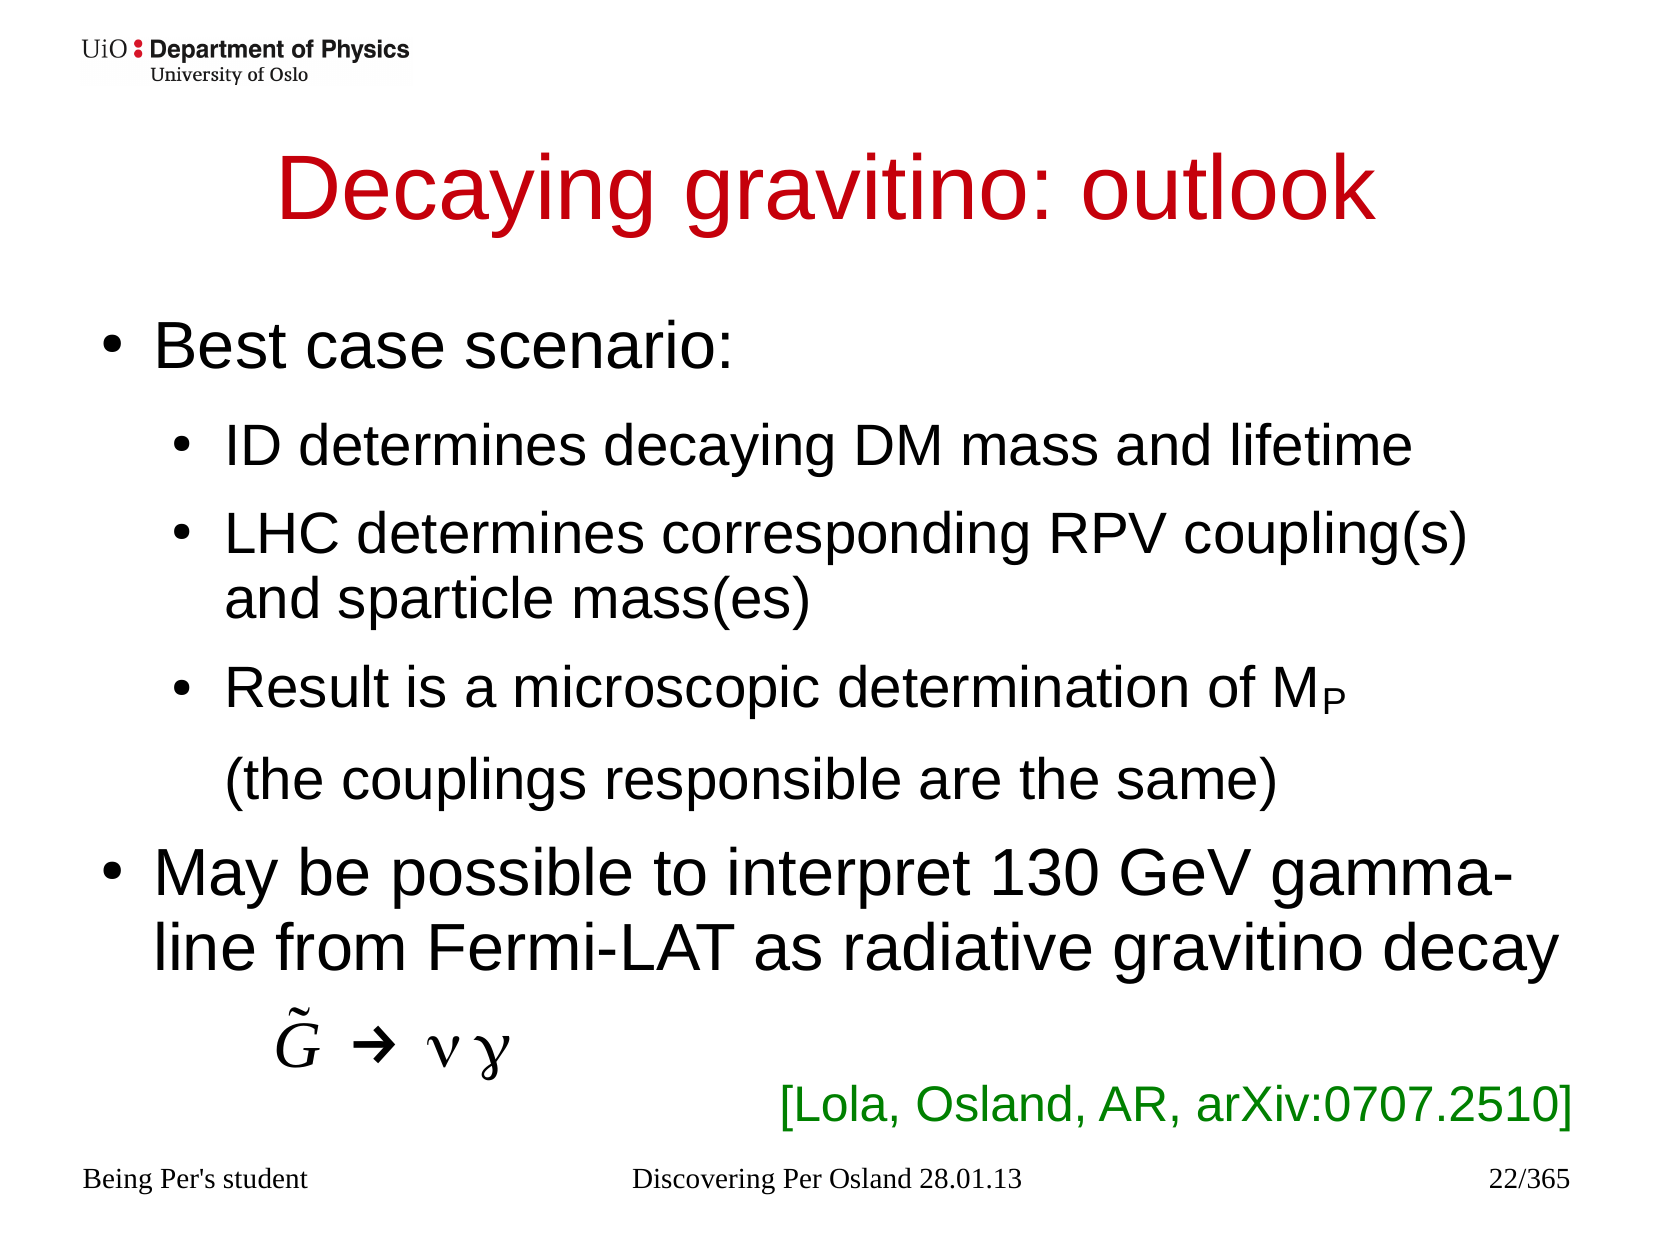

# Decaying gravitino: outlook
Best case scenario:
ID determines decaying DM mass and lifetime
LHC determines corresponding RPV coupling(s) and sparticle mass(es)
Result is a microscopic determination of MP
(the couplings responsible are the same)
May be possible to interpret 130 GeV gamma-line from Fermi-LAT as radiative gravitino decay
[Lola, Osland, AR, arXiv:0707.2510]
Being Per's student
Discovering Per Osland 28.01.13
22